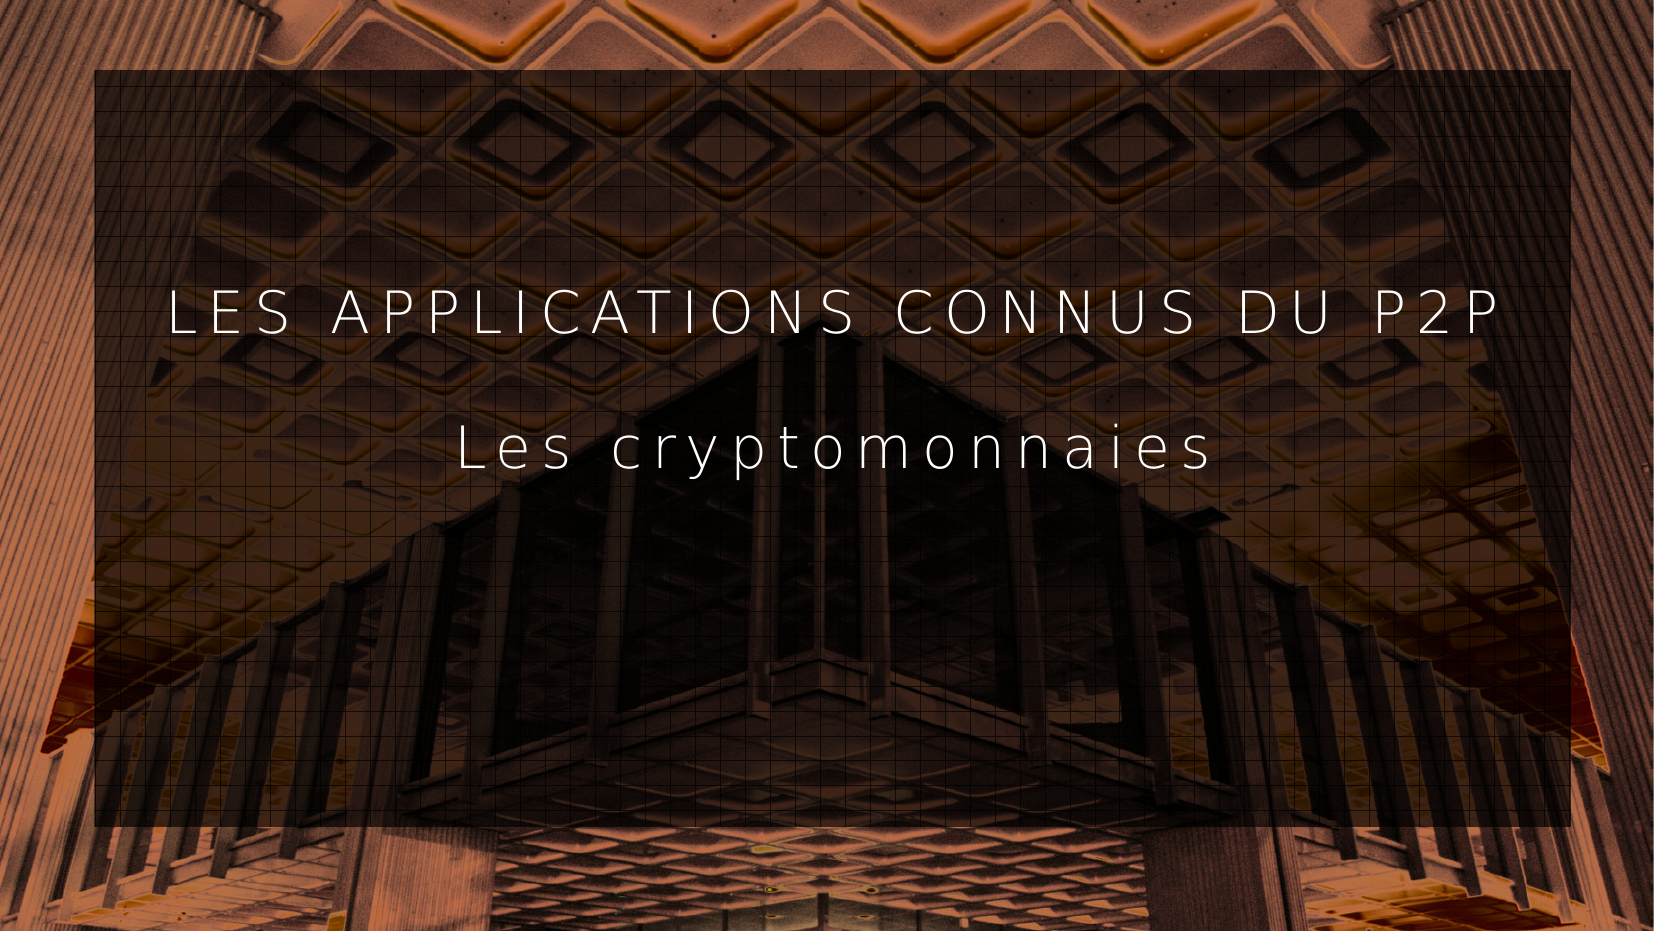

LES APPLICATIONS CONNUS DU P2P
Les cryptomonnaies
6